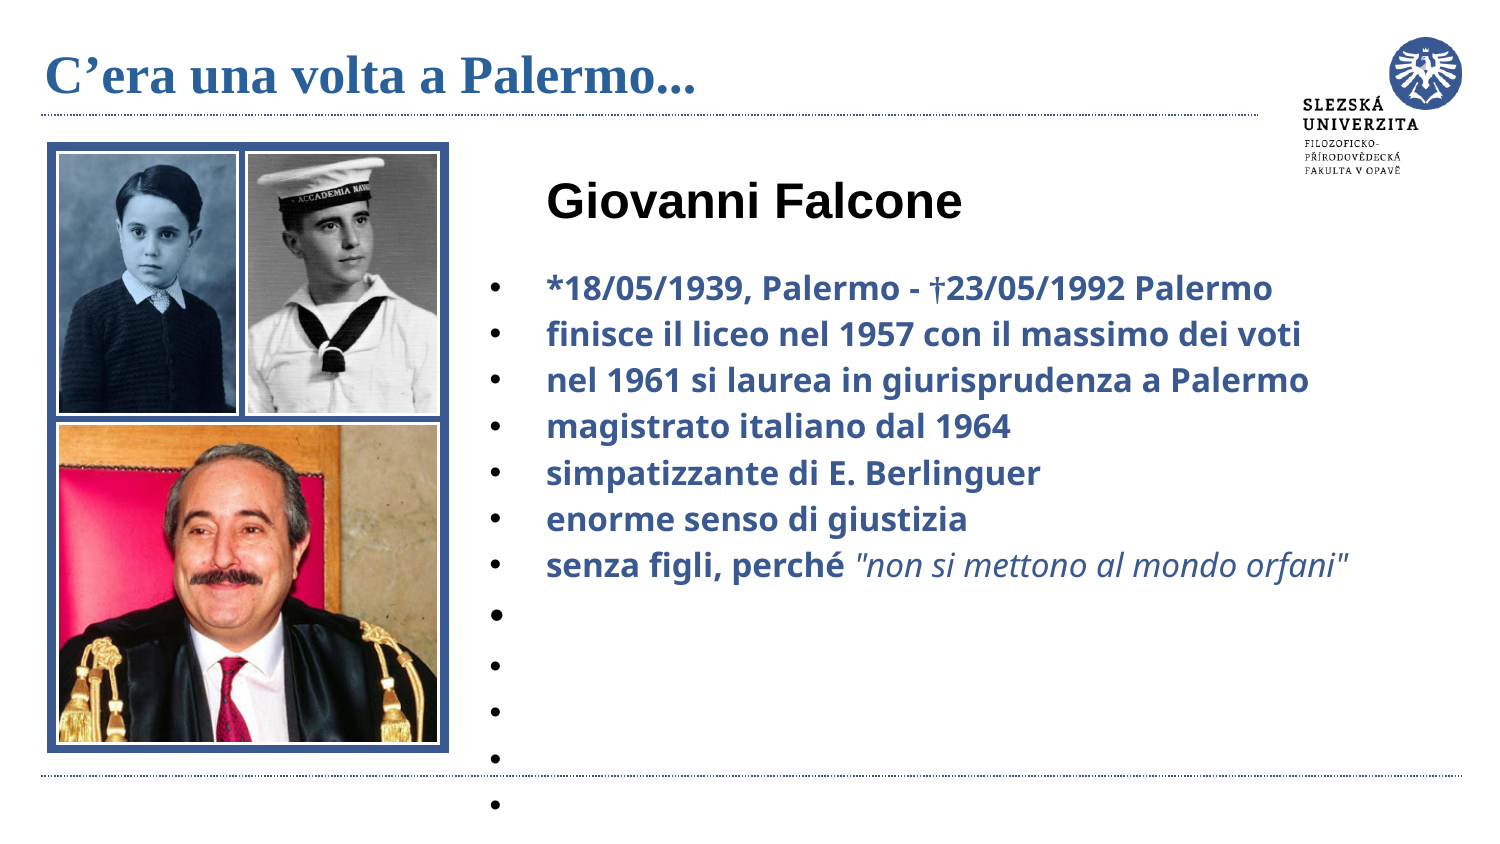

Cʼera una volta a Palermo...
Giovanni Falcone
# *18/05/1939, Palermo - †23/05/1992 Palermo
finisce il liceo nel 1957 con il massimo dei voti
nel 1961 si laurea in giurisprudenza a Palermo
magistrato italiano dal 1964
simpatizzante di E. Berlinguer
enorme senso di giustizia
senza figli, perché "non si mettono al mondo orfani"